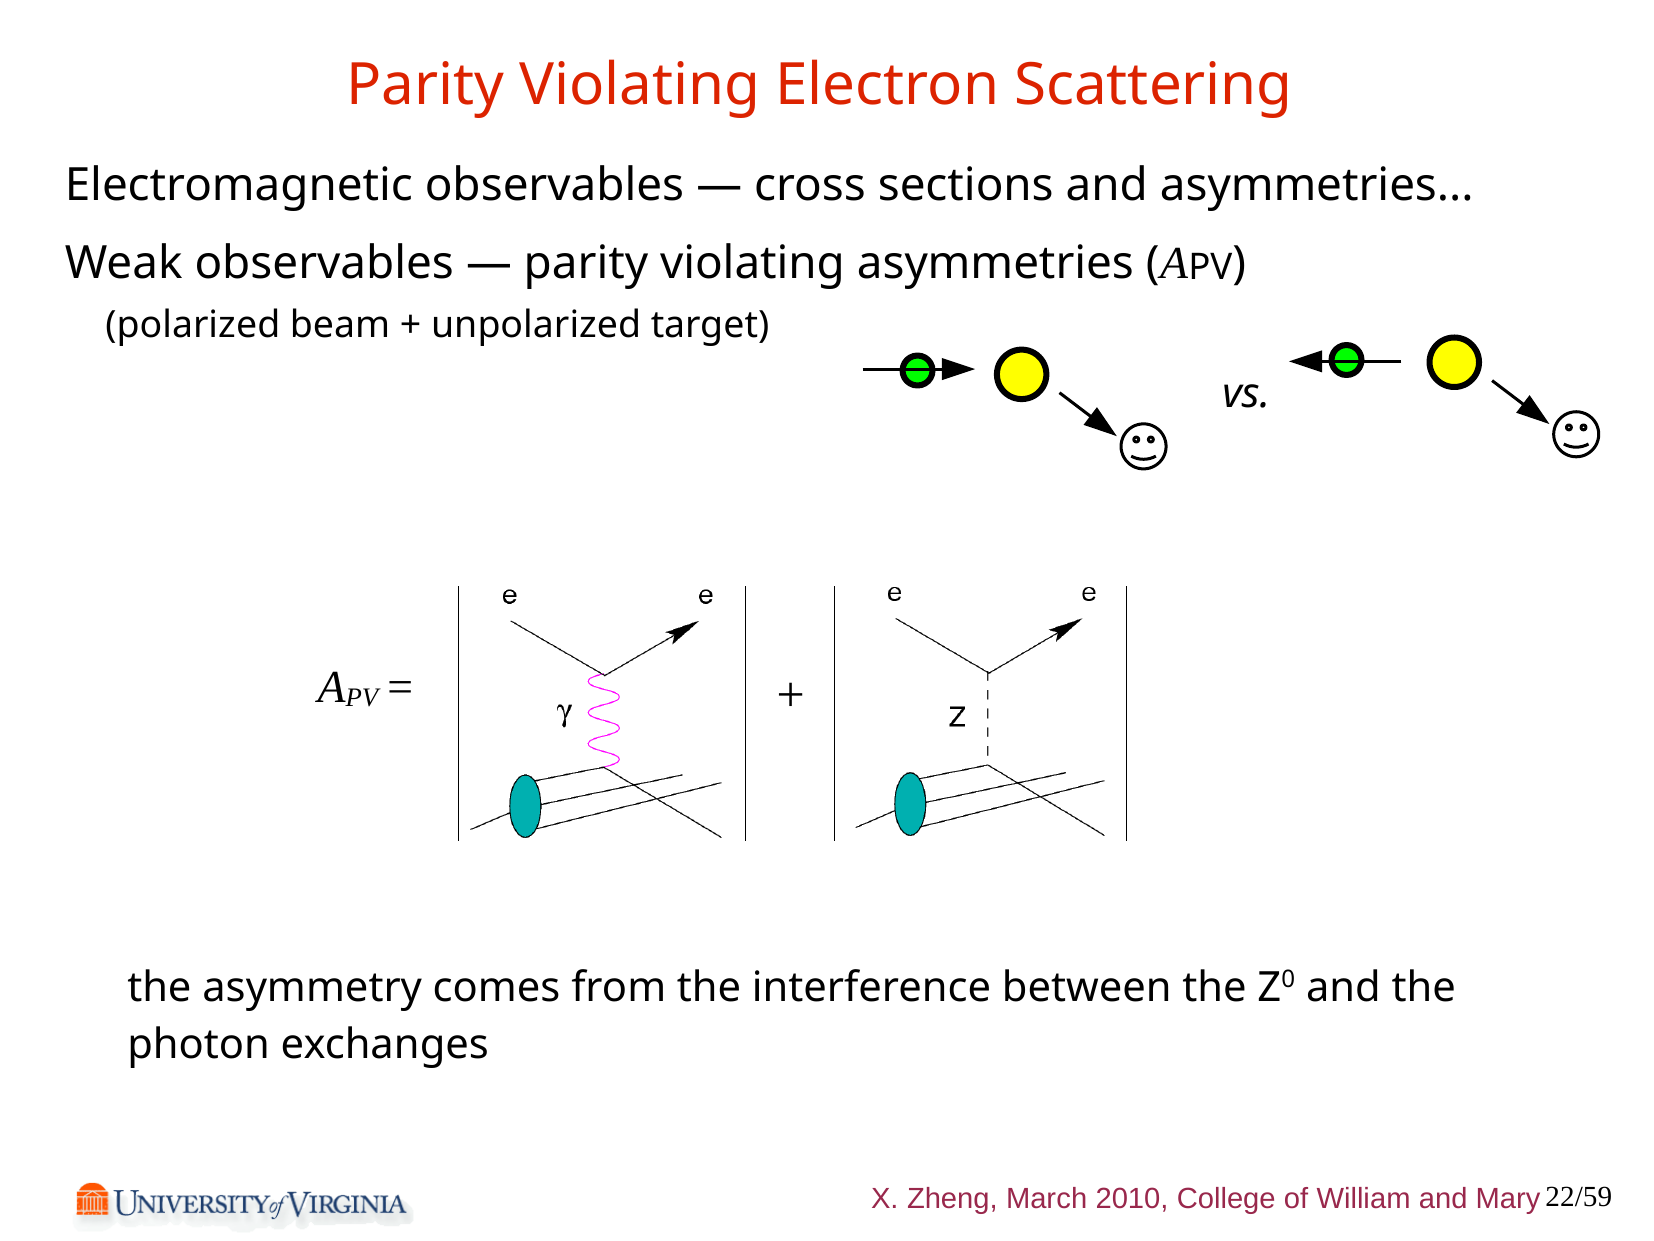

# Parity Violating Electron Scattering
Electromagnetic observables — cross sections and asymmetries...
Weak observables — parity violating asymmetries (APV)
(polarized beam + unpolarized target)
vs.
APV =
+
the asymmetry comes from the interference between the Z0 and the photon exchanges